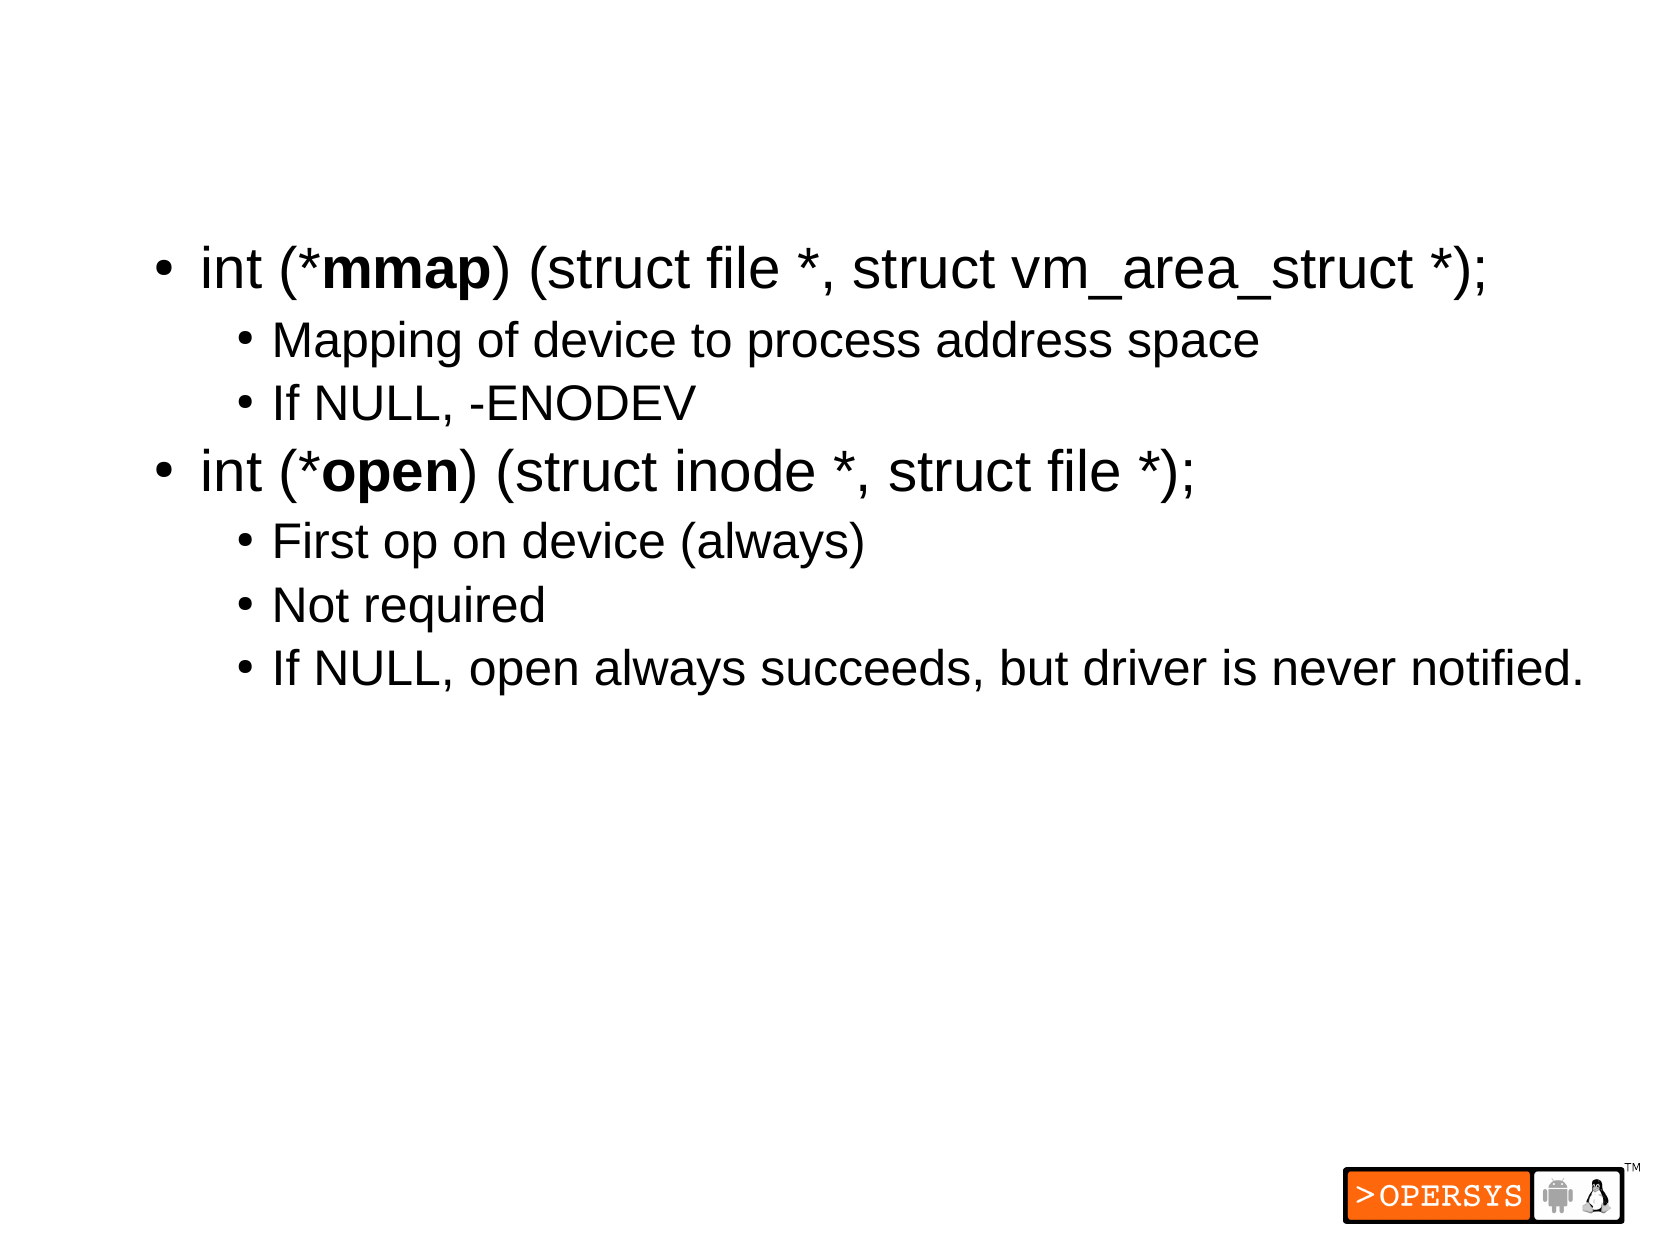

# int (*mmap) (struct file *, struct vm_area_struct *);
Mapping of device to process address space
If NULL, -ENODEV
int (*open) (struct inode *, struct file *);
First op on device (always)
Not required
If NULL, open always succeeds, but driver is never notified.